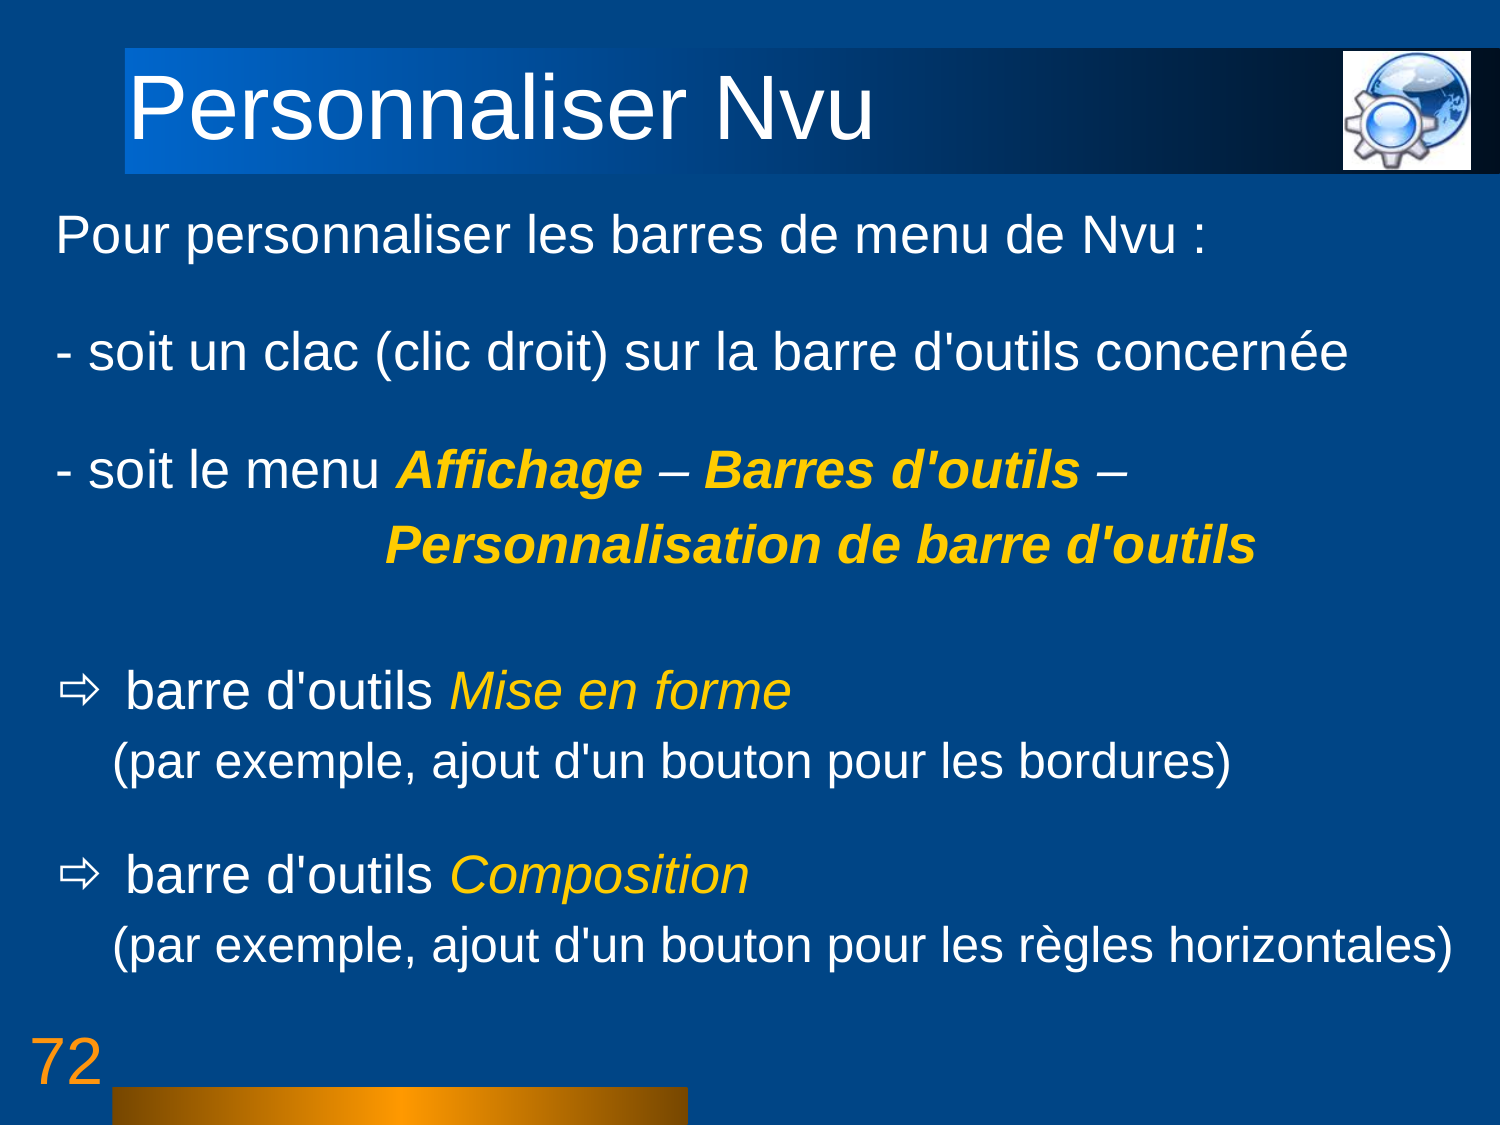

# Personnaliser Nvu
Pour personnaliser les barres de menu de Nvu :
- soit un clac (clic droit) sur la barre d'outils concernée
- soit le menu Affichage – Barres d'outils –
 Personnalisation de barre d'outils
 barre d'outils Mise en forme
 (par exemple, ajout d'un bouton pour les bordures)
 barre d'outils Composition
 (par exemple, ajout d'un bouton pour les règles horizontales)